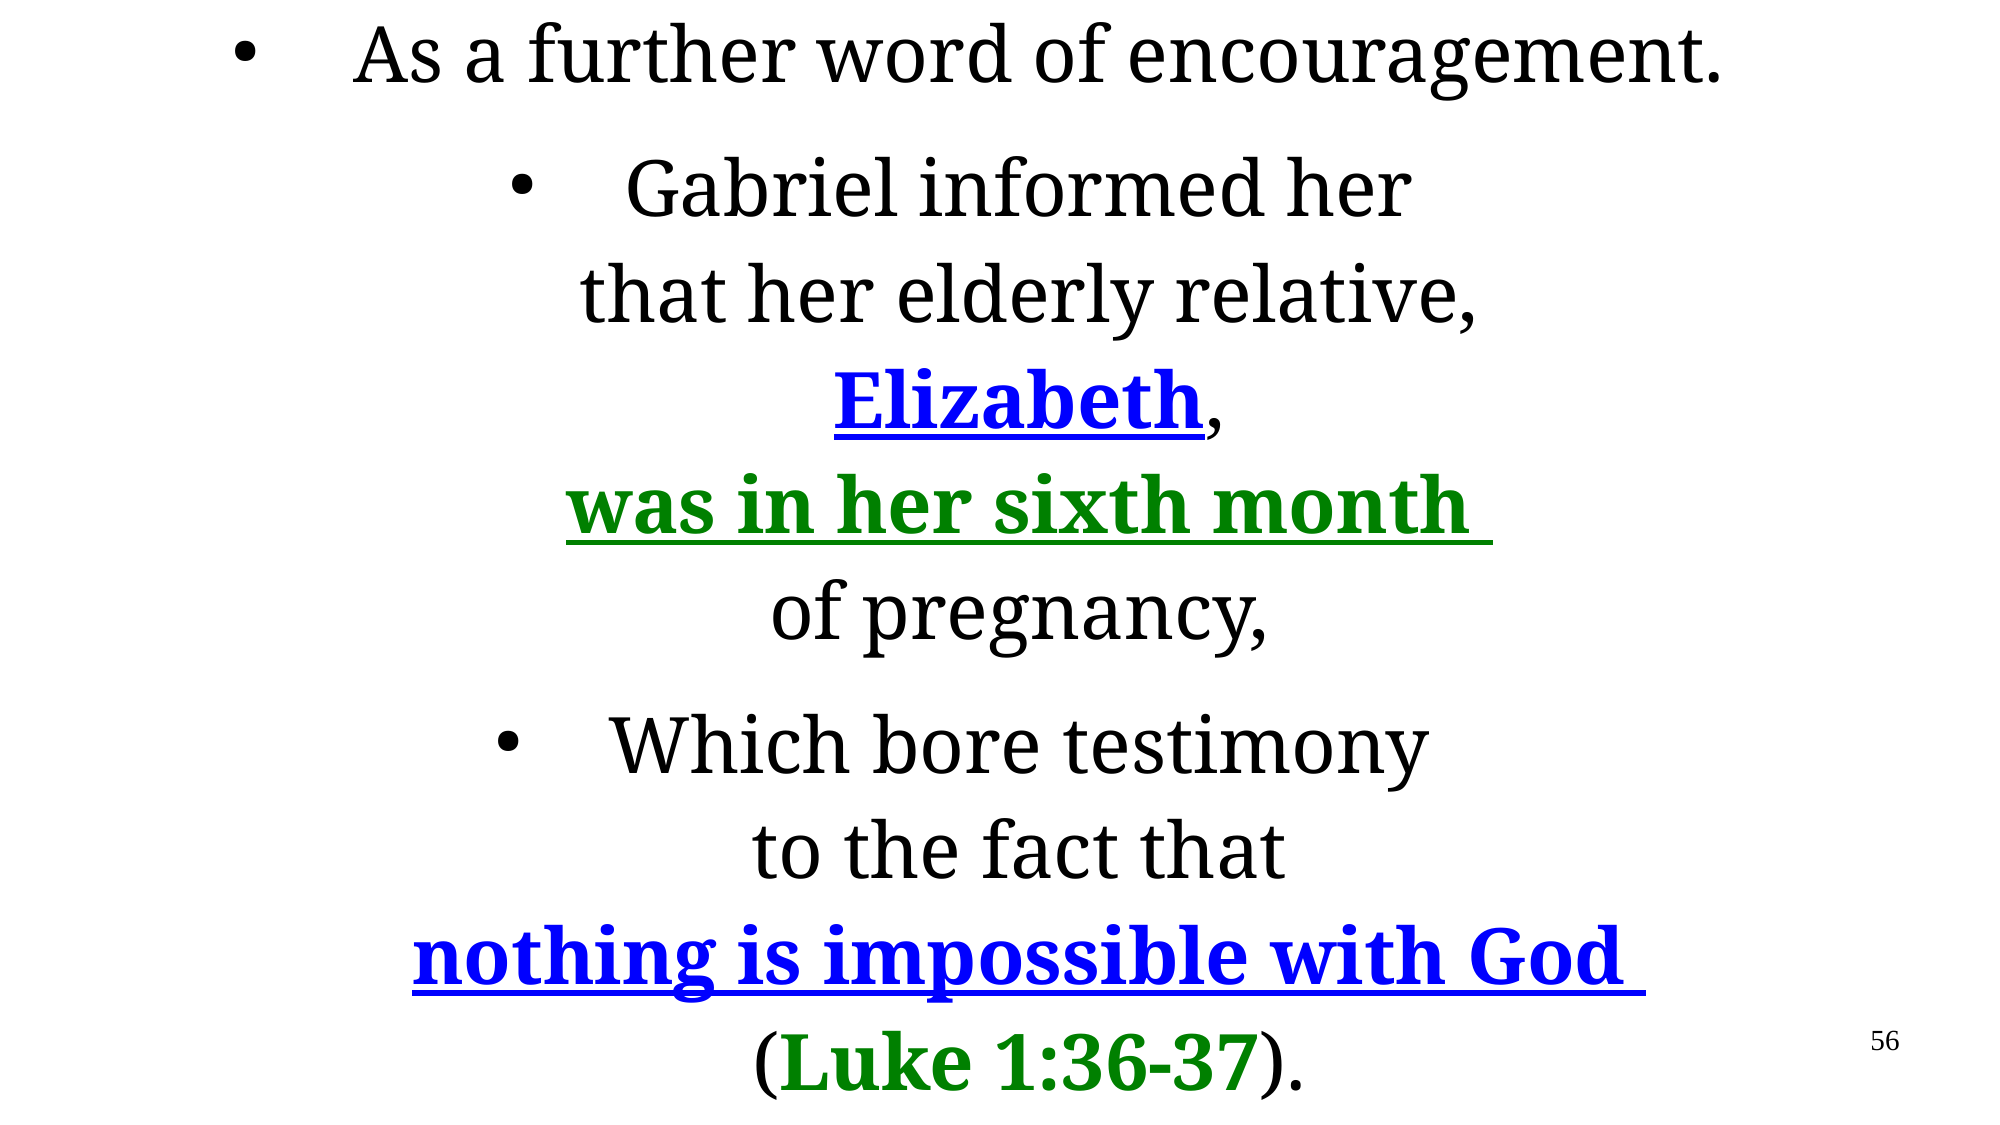

# As a further word of encouragement.
Gabriel informed her
that her elderly relative,
 Elizabeth,
was in her sixth month
of pregnancy,
Which bore testimony
to the fact that
nothing is impossible with God
(Luke 1:36-37).
56